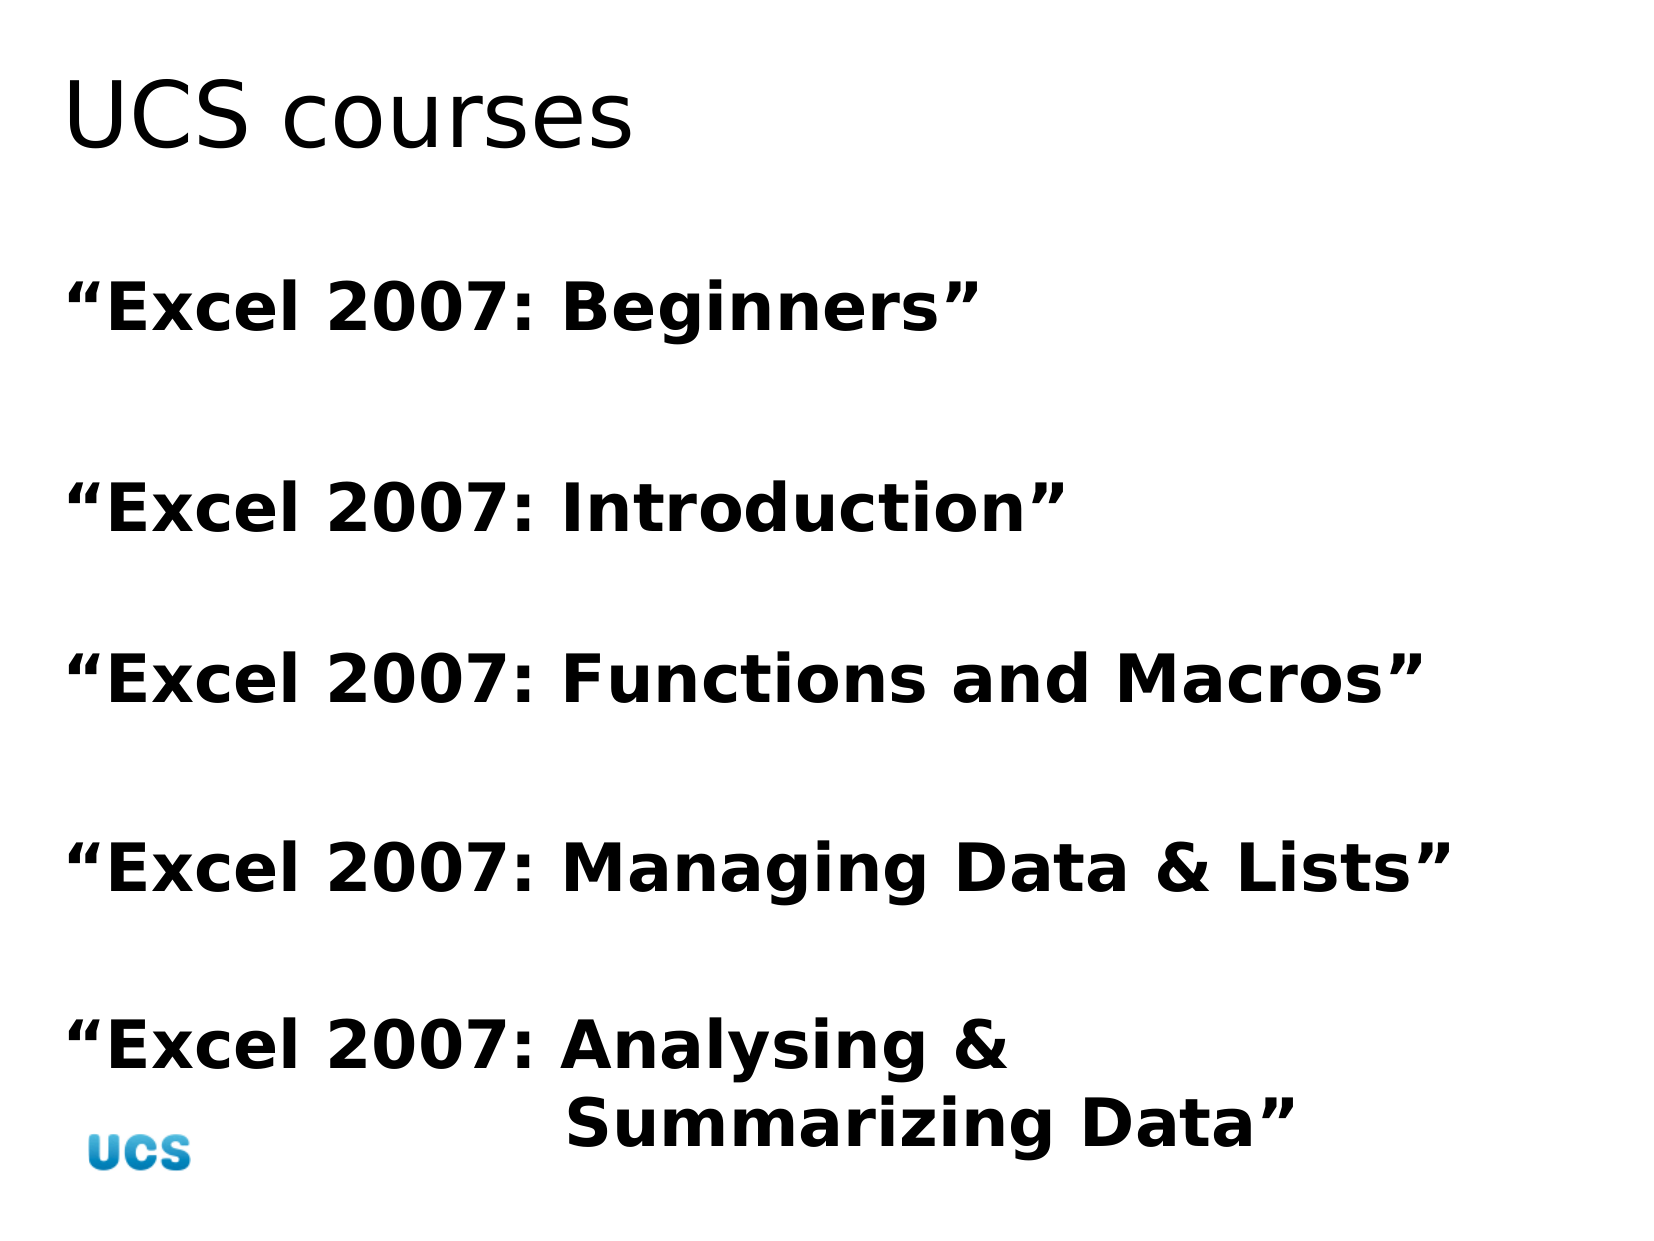

UCS courses
“Excel 2007: Beginners”
“Excel 2007: Introduction”
“Excel 2007: Functions and Macros”
“Excel 2007: Managing Data & Lists”
“Excel 2007: Analysing &
	Summarizing Data”